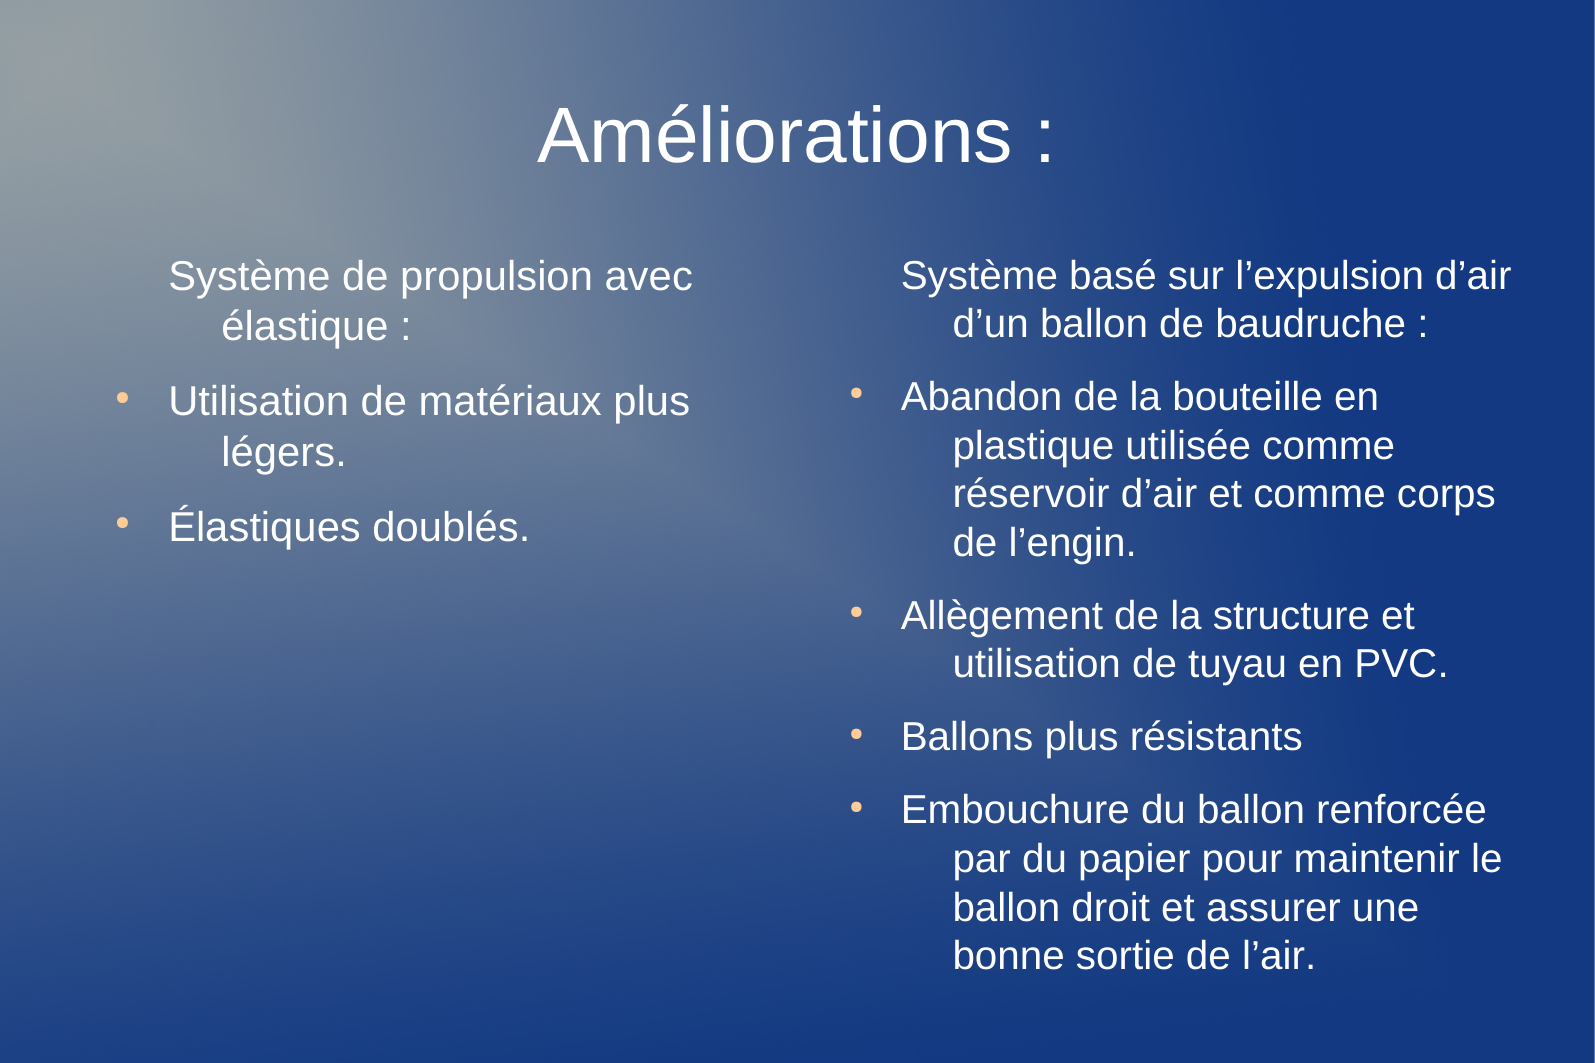

# Améliorations :
Système de propulsion avec élastique :
Utilisation de matériaux plus légers.
Élastiques doublés.
Système basé sur l’expulsion d’air d’un ballon de baudruche :
Abandon de la bouteille en plastique utilisée comme réservoir d’air et comme corps de l’engin.
Allègement de la structure et utilisation de tuyau en PVC.
Ballons plus résistants
Embouchure du ballon renforcée par du papier pour maintenir le ballon droit et assurer une bonne sortie de l’air.